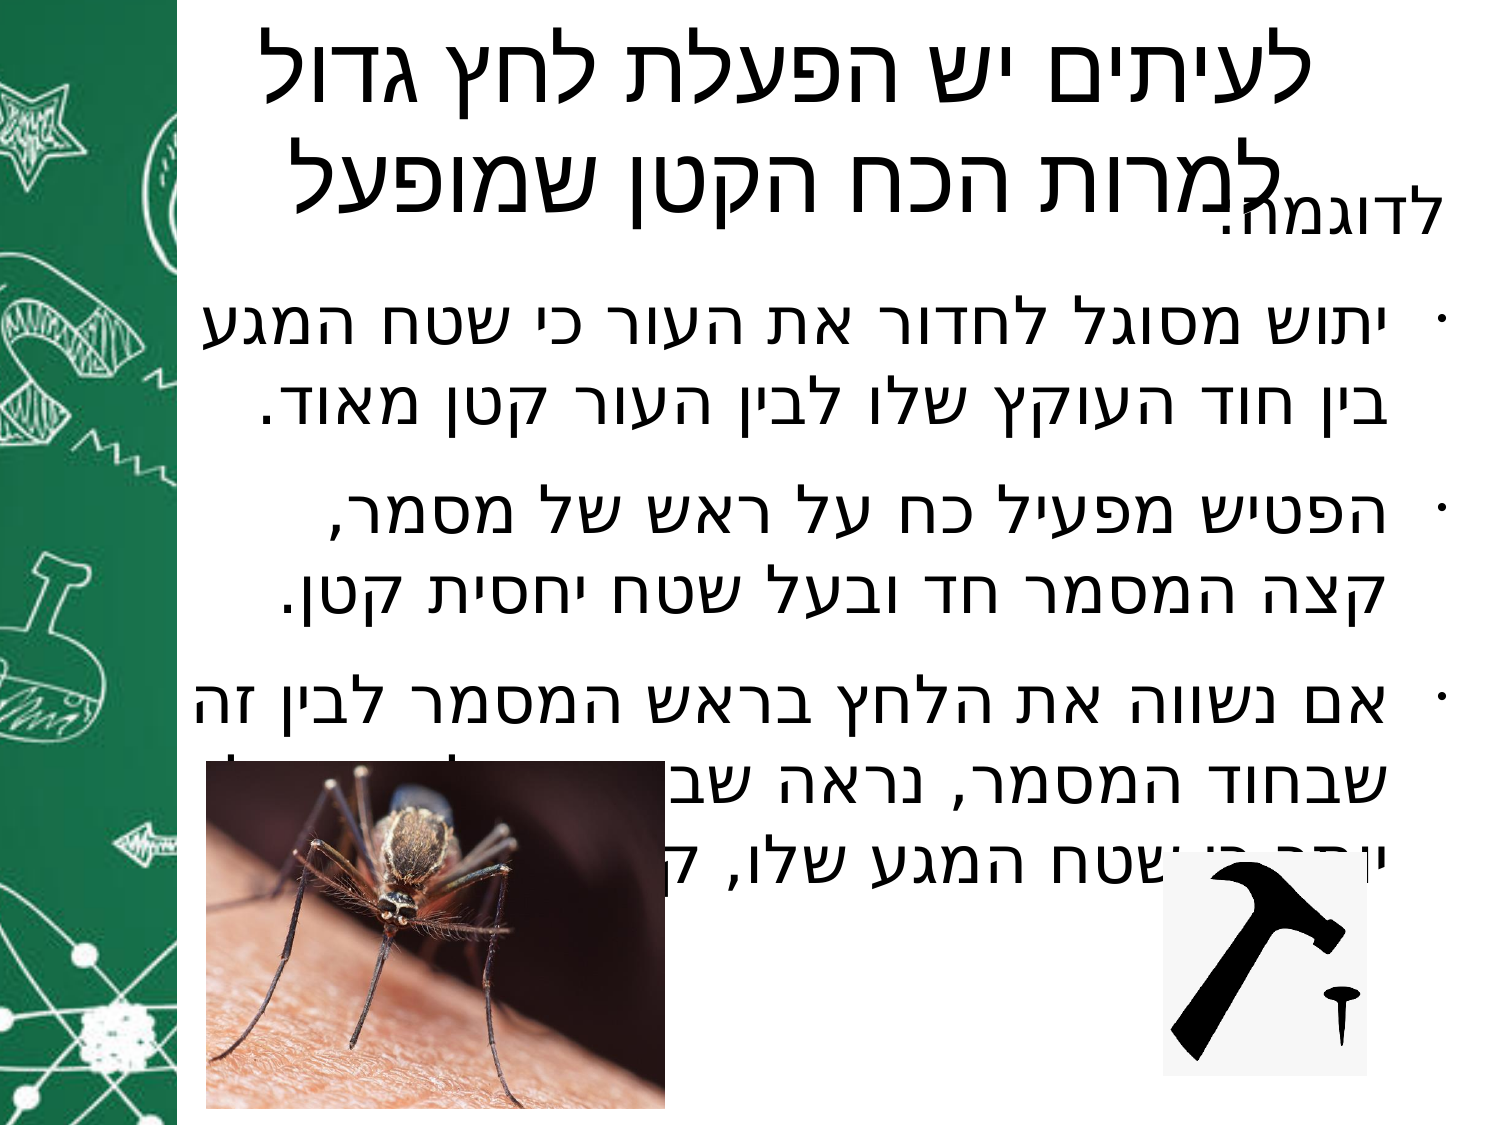

# לעיתים יש הפעלת לחץ גדול למרות הכח הקטן שמופעל
לדוגמה:
יתוש מסוגל לחדור את העור כי שטח המגע בין חוד העוקץ שלו לבין העור קטן מאוד.
הפטיש מפעיל כח על ראש של מסמר, קצה המסמר חד ובעל שטח יחסית קטן.
אם נשווה את הלחץ בראש המסמר לבין זה שבחוד המסמר, נראה שבחוד, הלחץ גדול יותר כי שטח המגע שלו, קטן יותר.